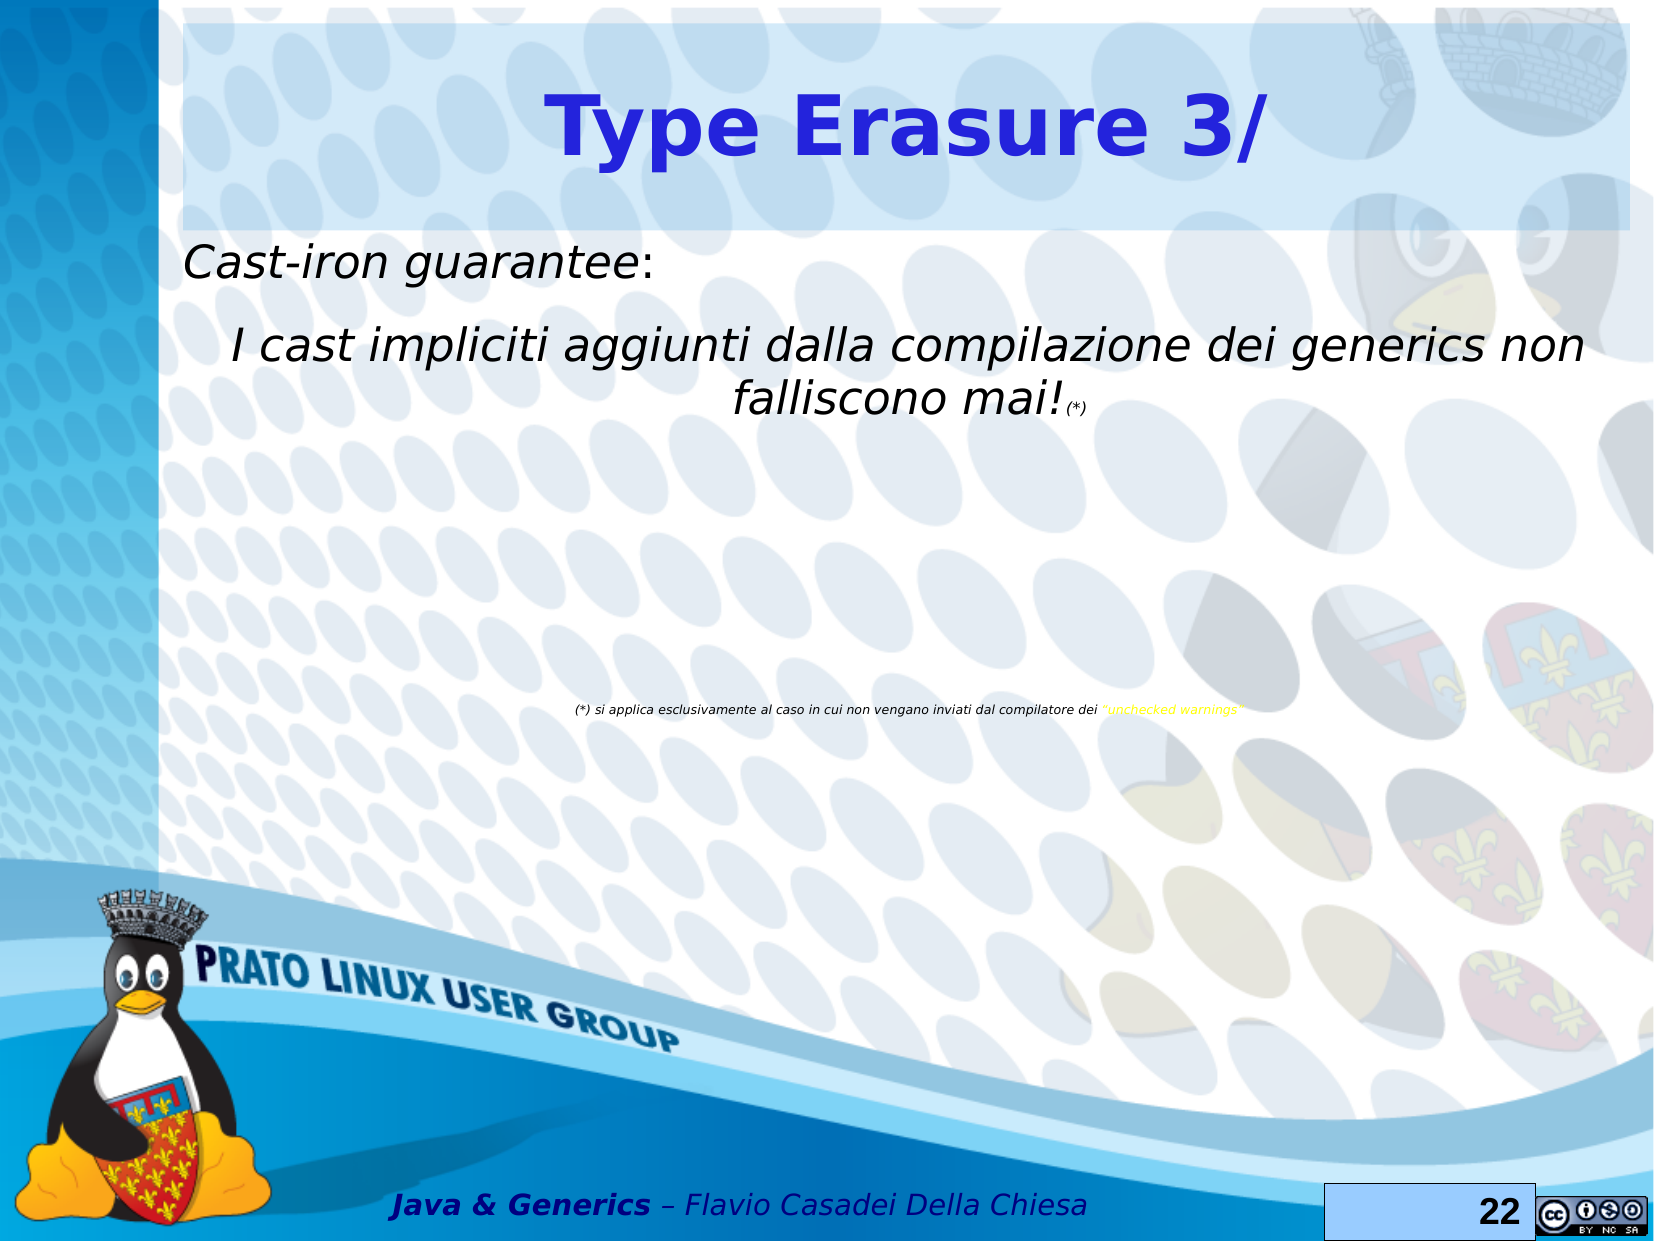

# Type Erasure 3/
Cast-iron guarantee:
I cast impliciti aggiunti dalla compilazione dei generics non falliscono mai!(*)
(*) si applica esclusivamente al caso in cui non vengano inviati dal compilatore dei “unchecked warnings”